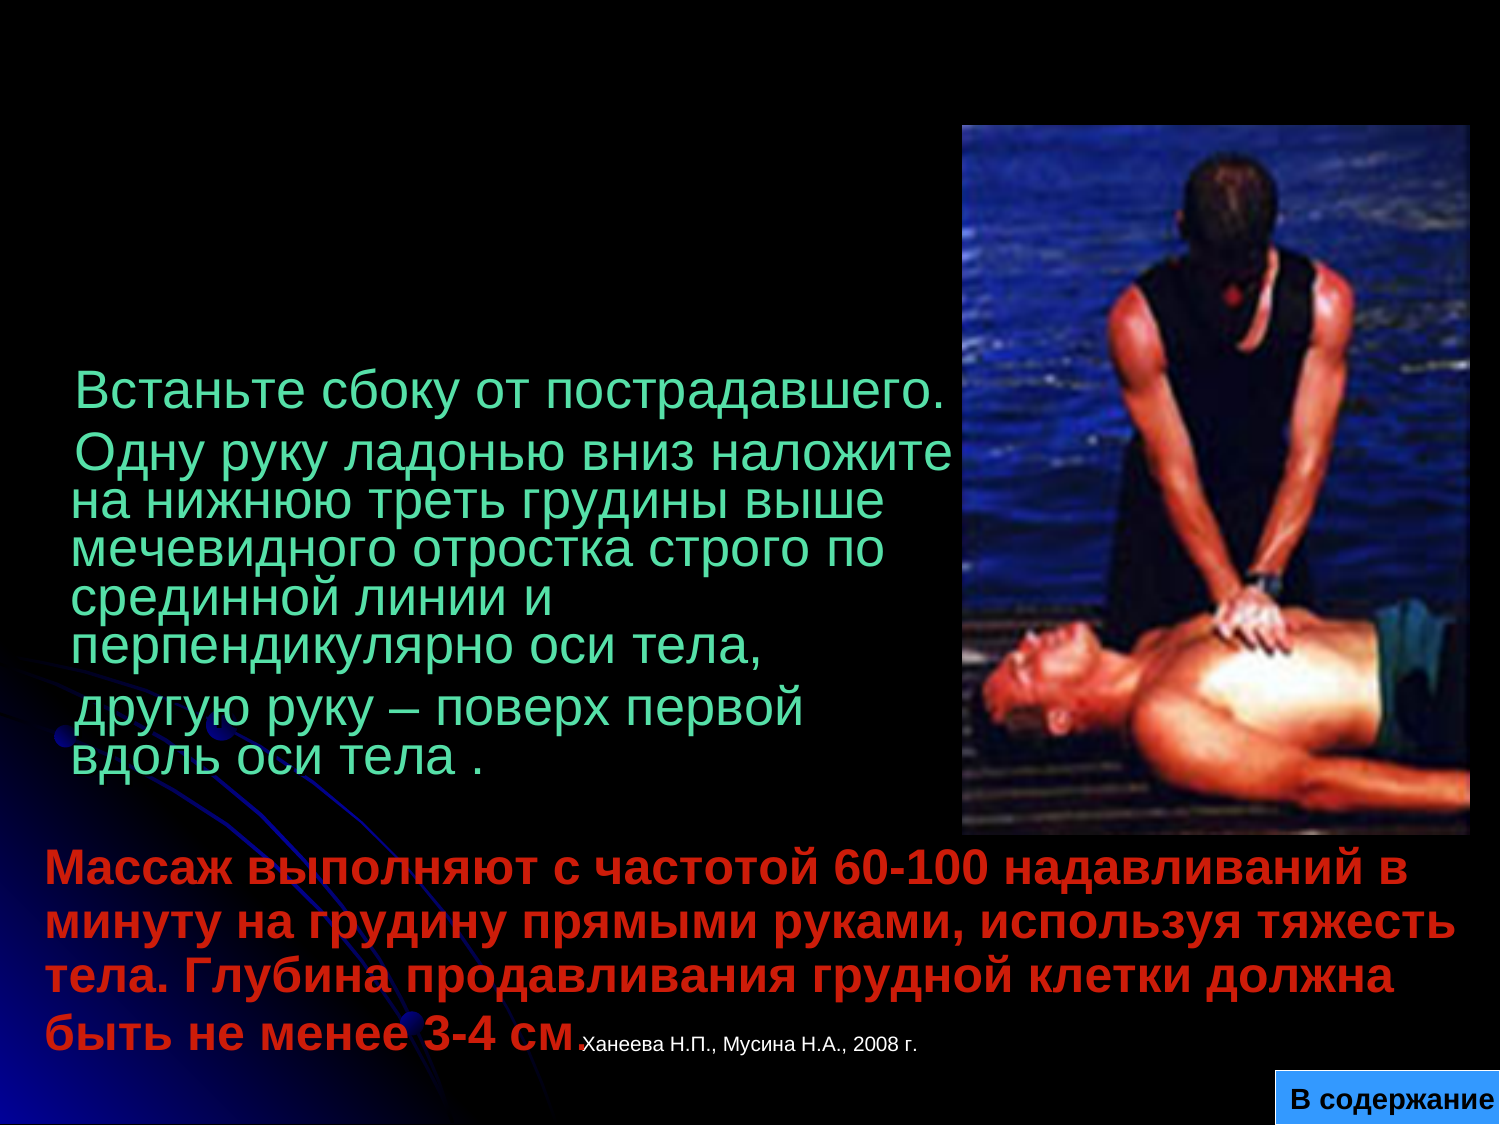

# Встаньте сбоку от пострадавшего.
 Одну руку ладонью вниз наложите на нижнюю треть грудины выше мечевидного отростка строго по срединной линии и перпендикулярно оси тела,
 другую руку – поверх первой вдоль оси тела .
Массаж выполняют с частотой 60-100 надавливаний в минуту на грудину прямыми руками, используя тяжесть тела. Глубина продавливания грудной клетки должна быть не менее 3-4 см.
Ханеева Н.П., Мусина Н.А., 2008 г.
В содержание